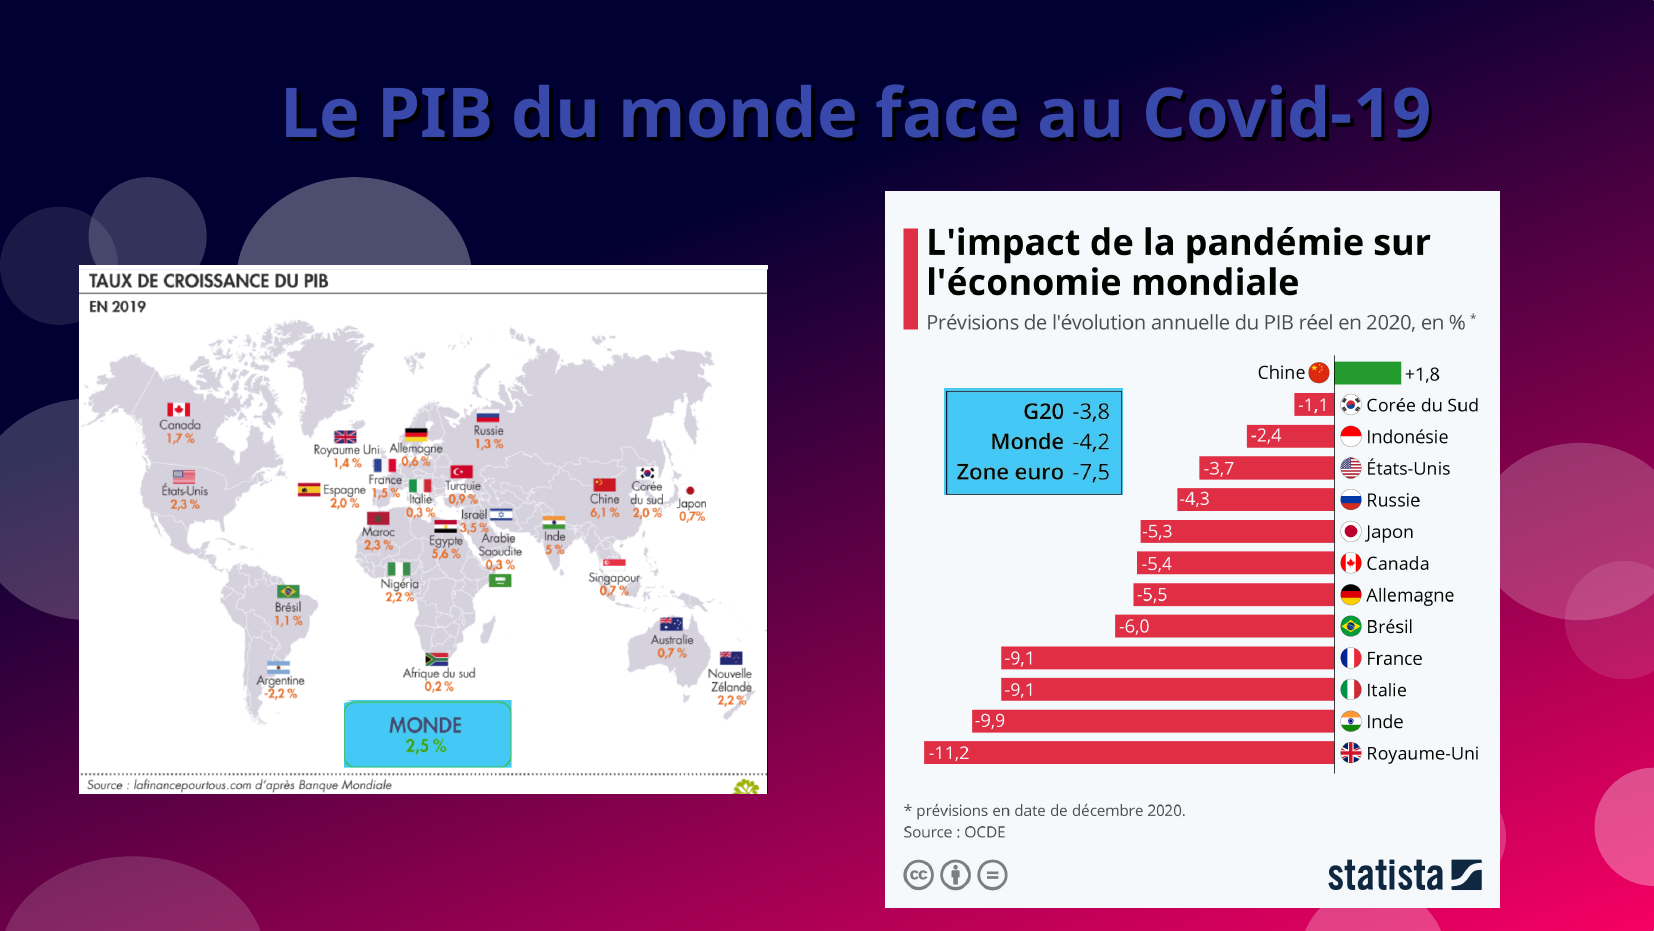

# Le PIB du monde face au Covid-19